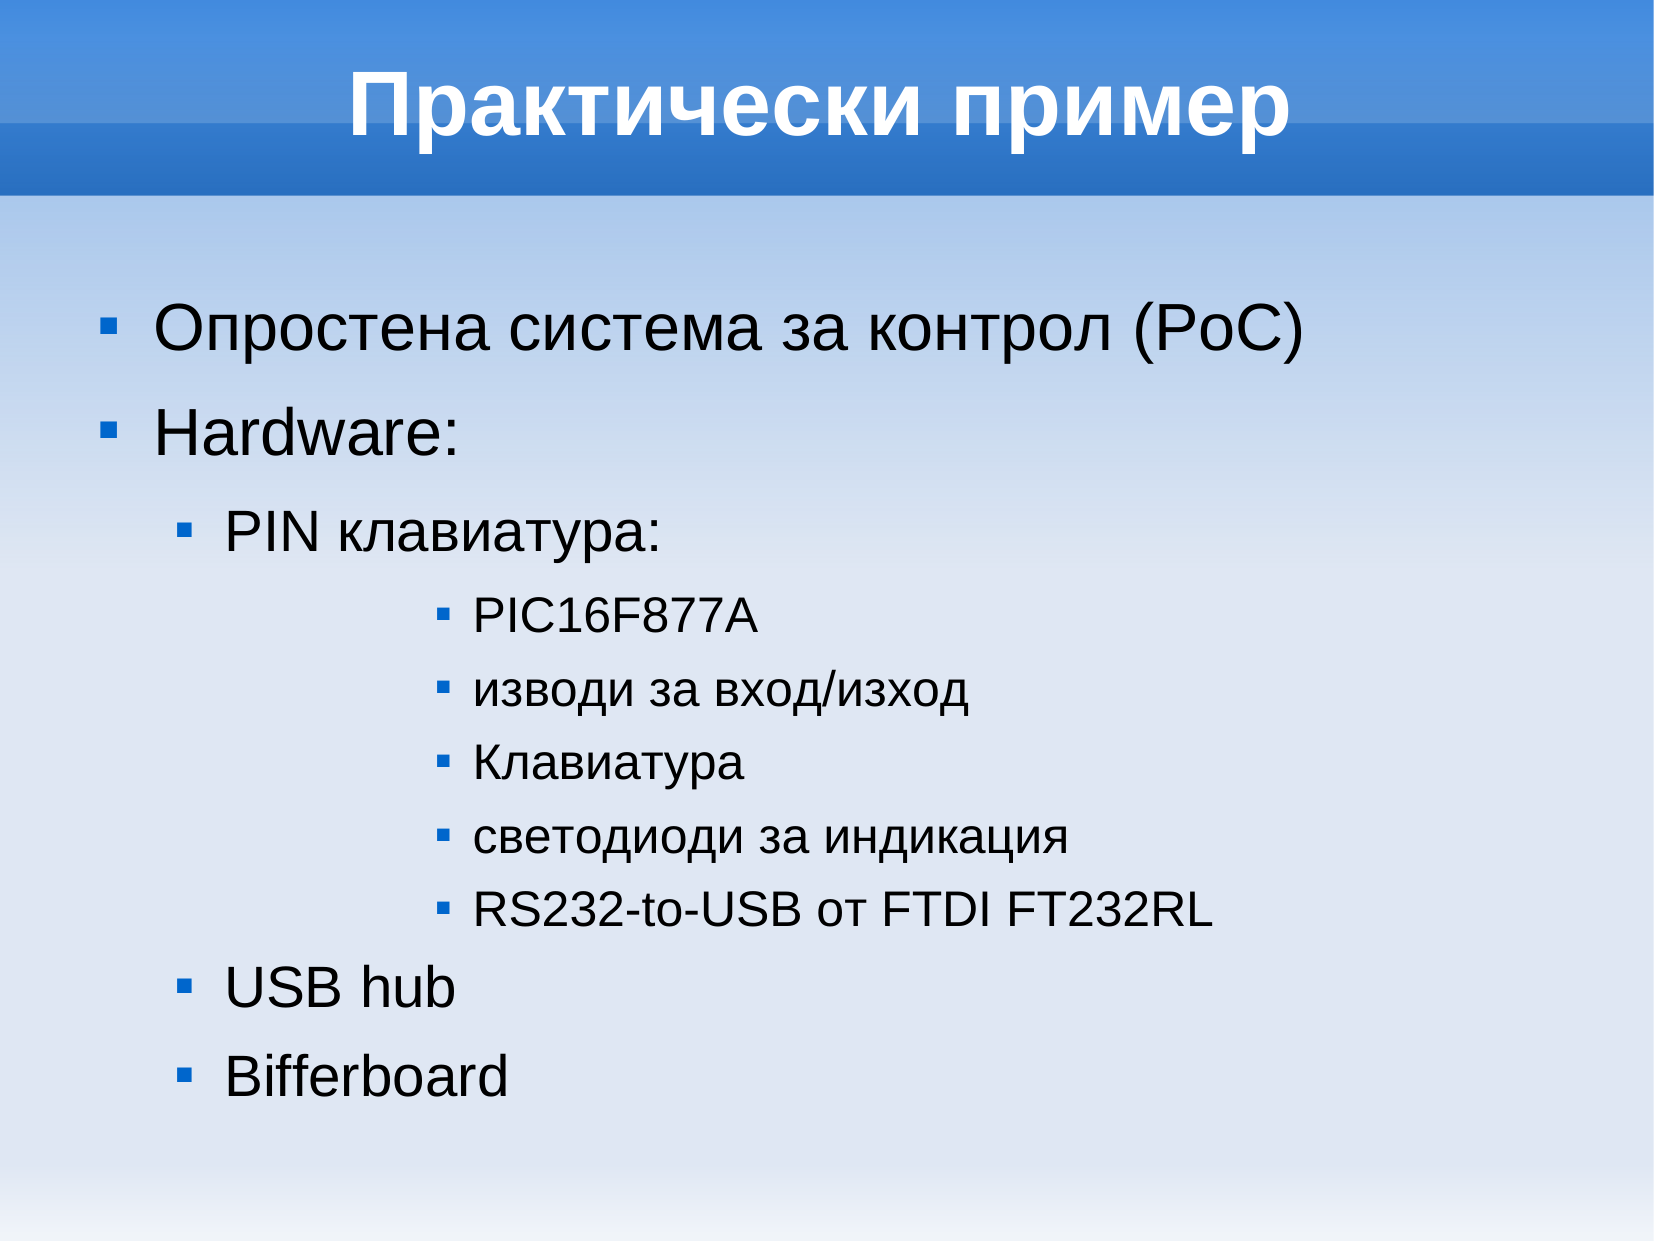

# Практически пример
Опростена система за контрол (PoC)
Hardware:
PIN клавиатура:
PIC16F877A
изводи за вход/изход
Клавиатура
светодиоди за индикация
RS232-to-USB от FTDI FT232RL
USB hub
Bifferboard